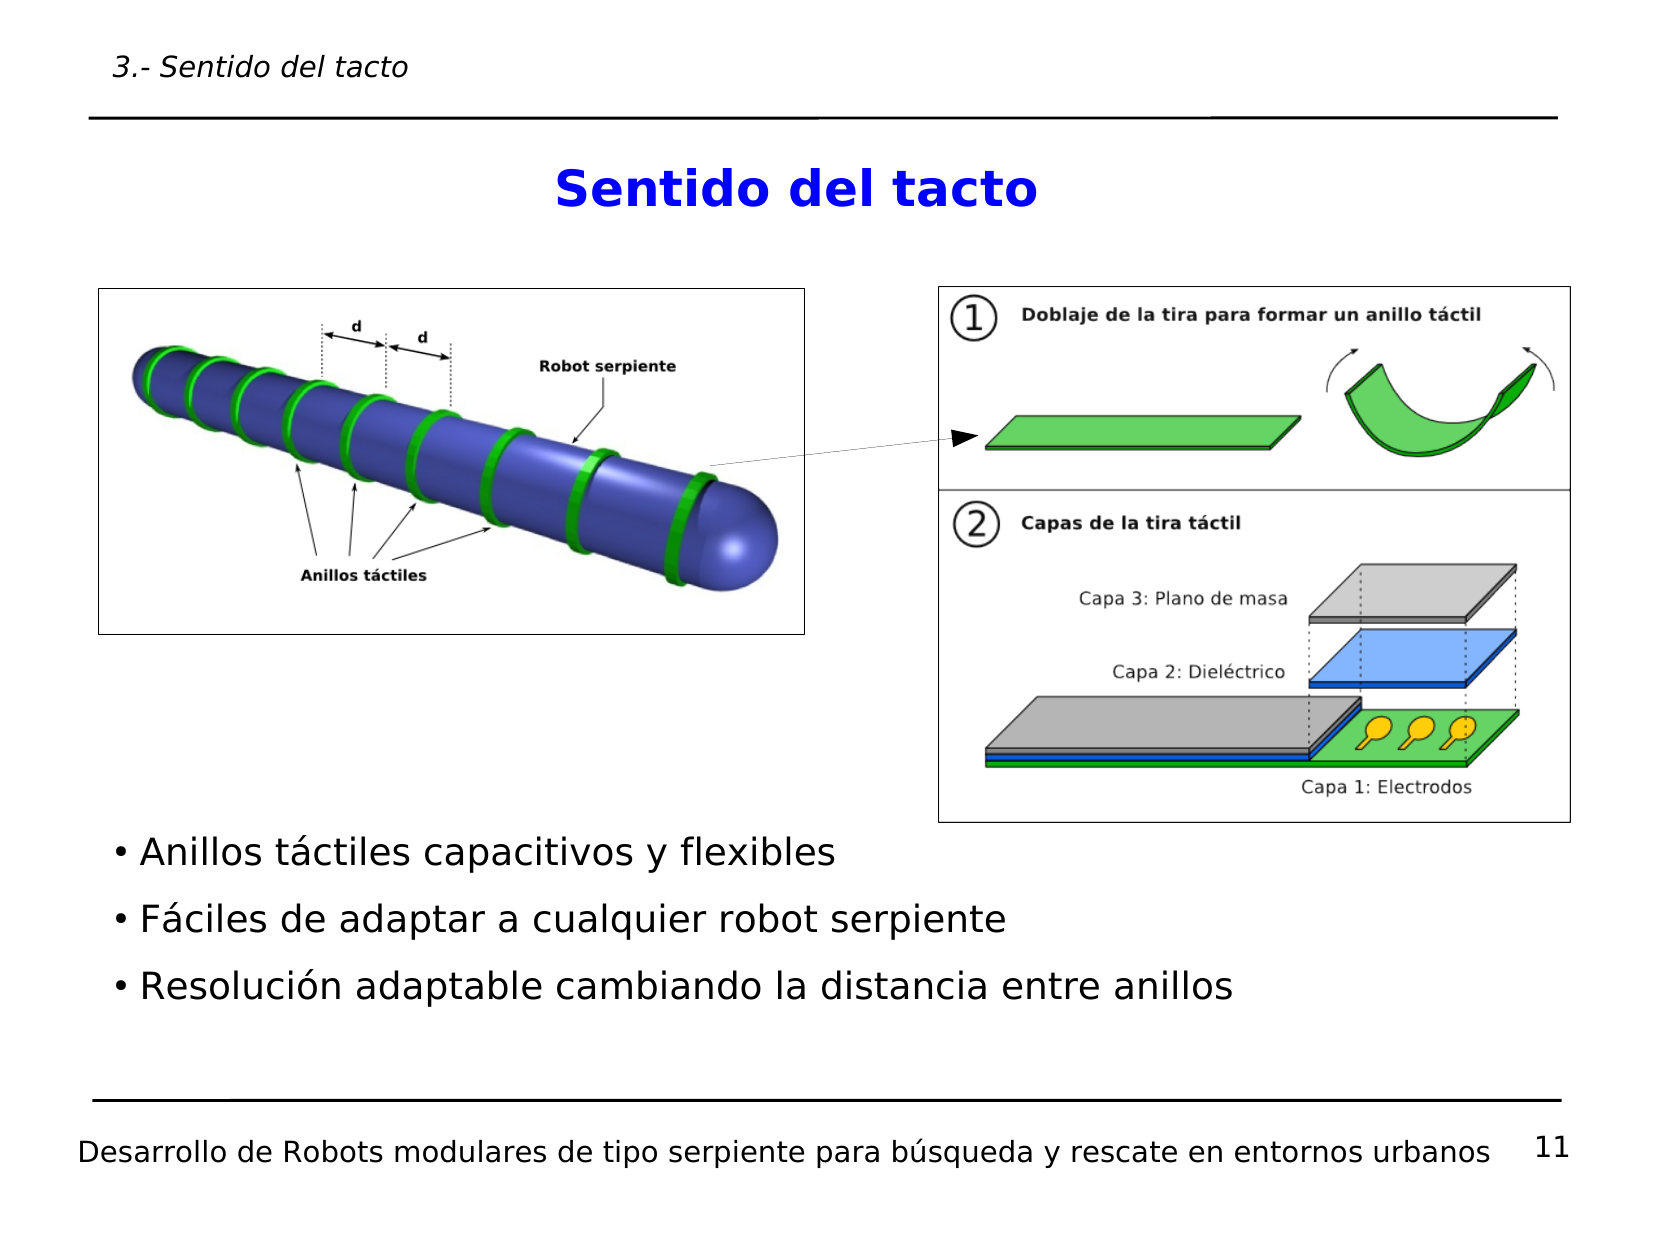

3.- Sentido del tacto
Sentido del tacto
 Anillos táctiles capacitivos y flexibles
 Fáciles de adaptar a cualquier robot serpiente
 Resolución adaptable cambiando la distancia entre anillos
Desarrollo de Robots modulares de tipo serpiente para búsqueda y rescate en entornos urbanos
11